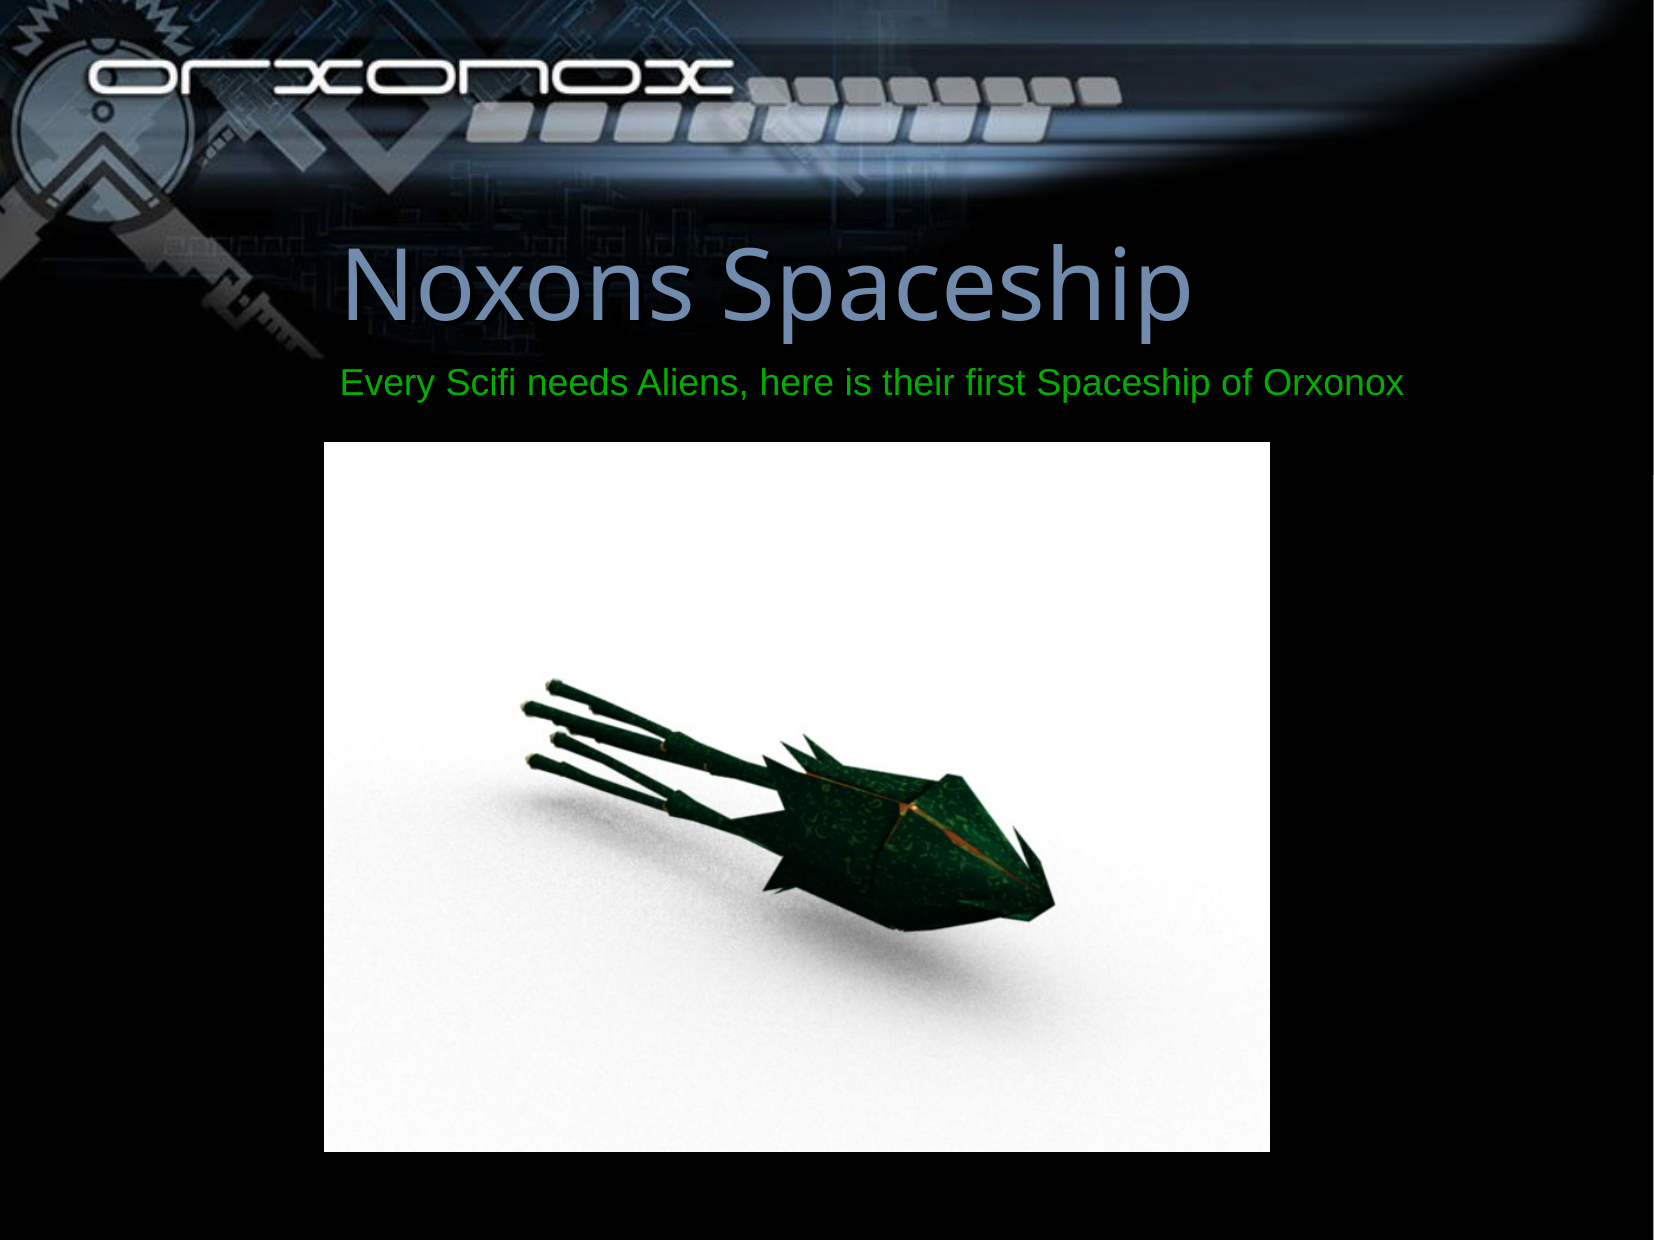

Noxons Spaceship
Every Scifi needs Aliens, here is their first Spaceship of Orxonox